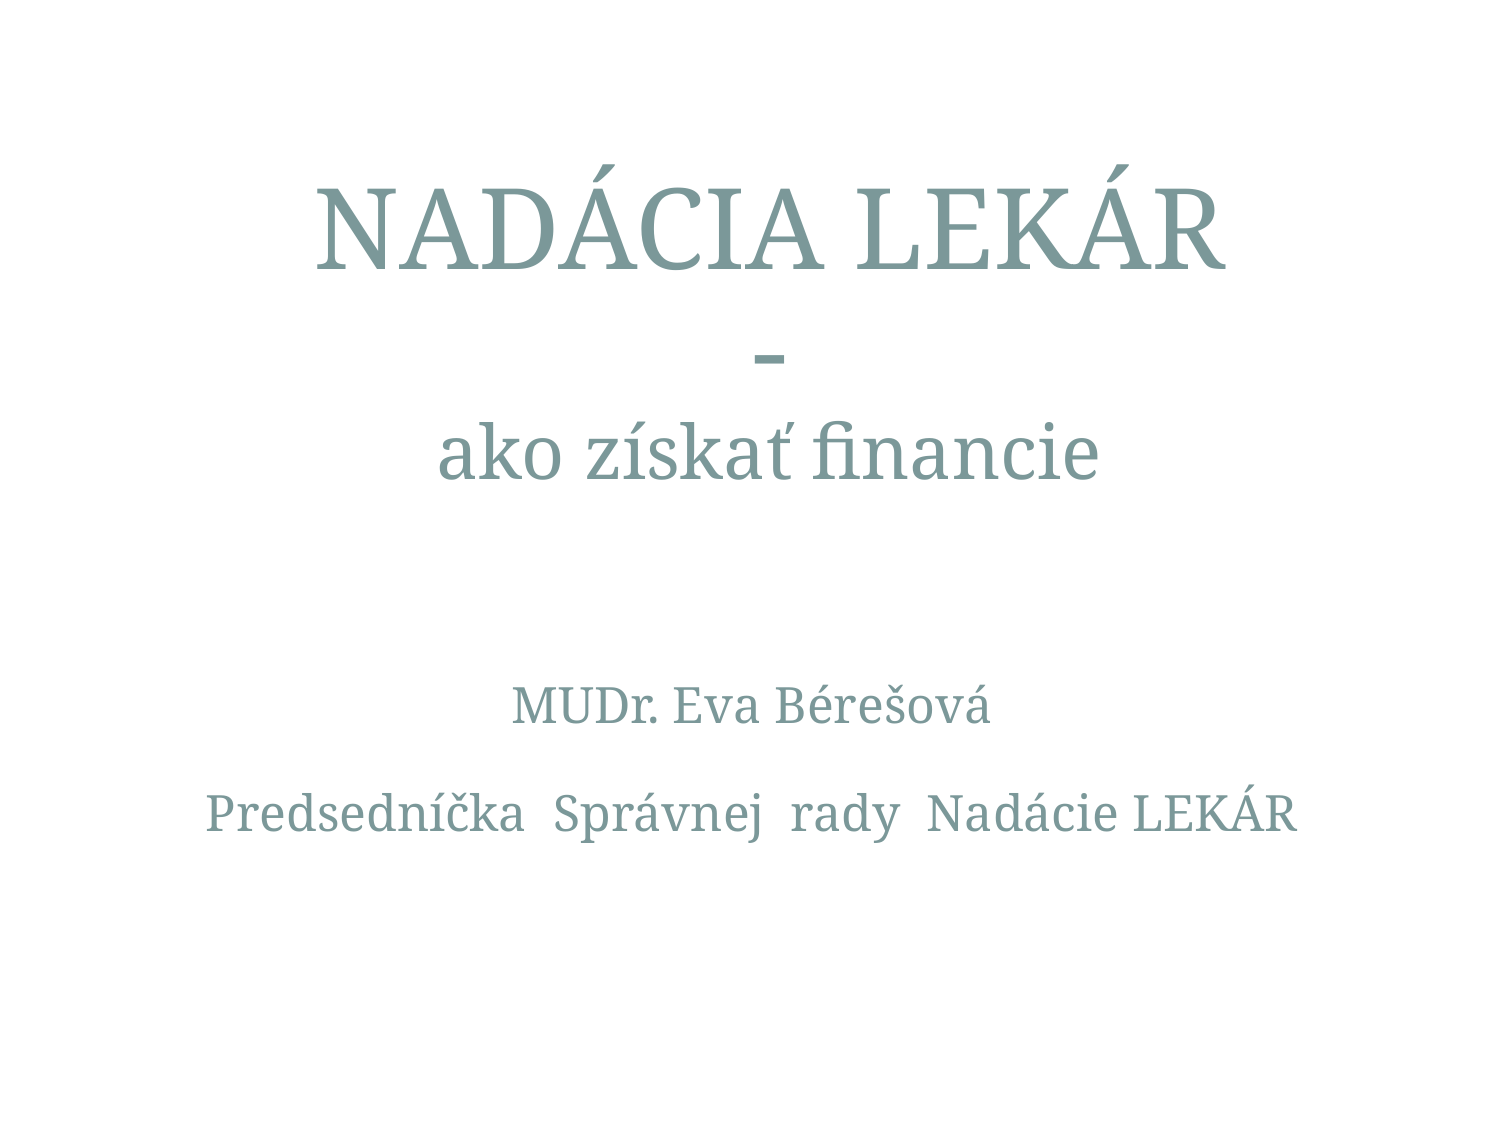

NADÁCIA LEKÁR
-
ako získať financie
# MUDr. Eva Bérešová
Predsedníčka Správnej rady Nadácie LEKÁR